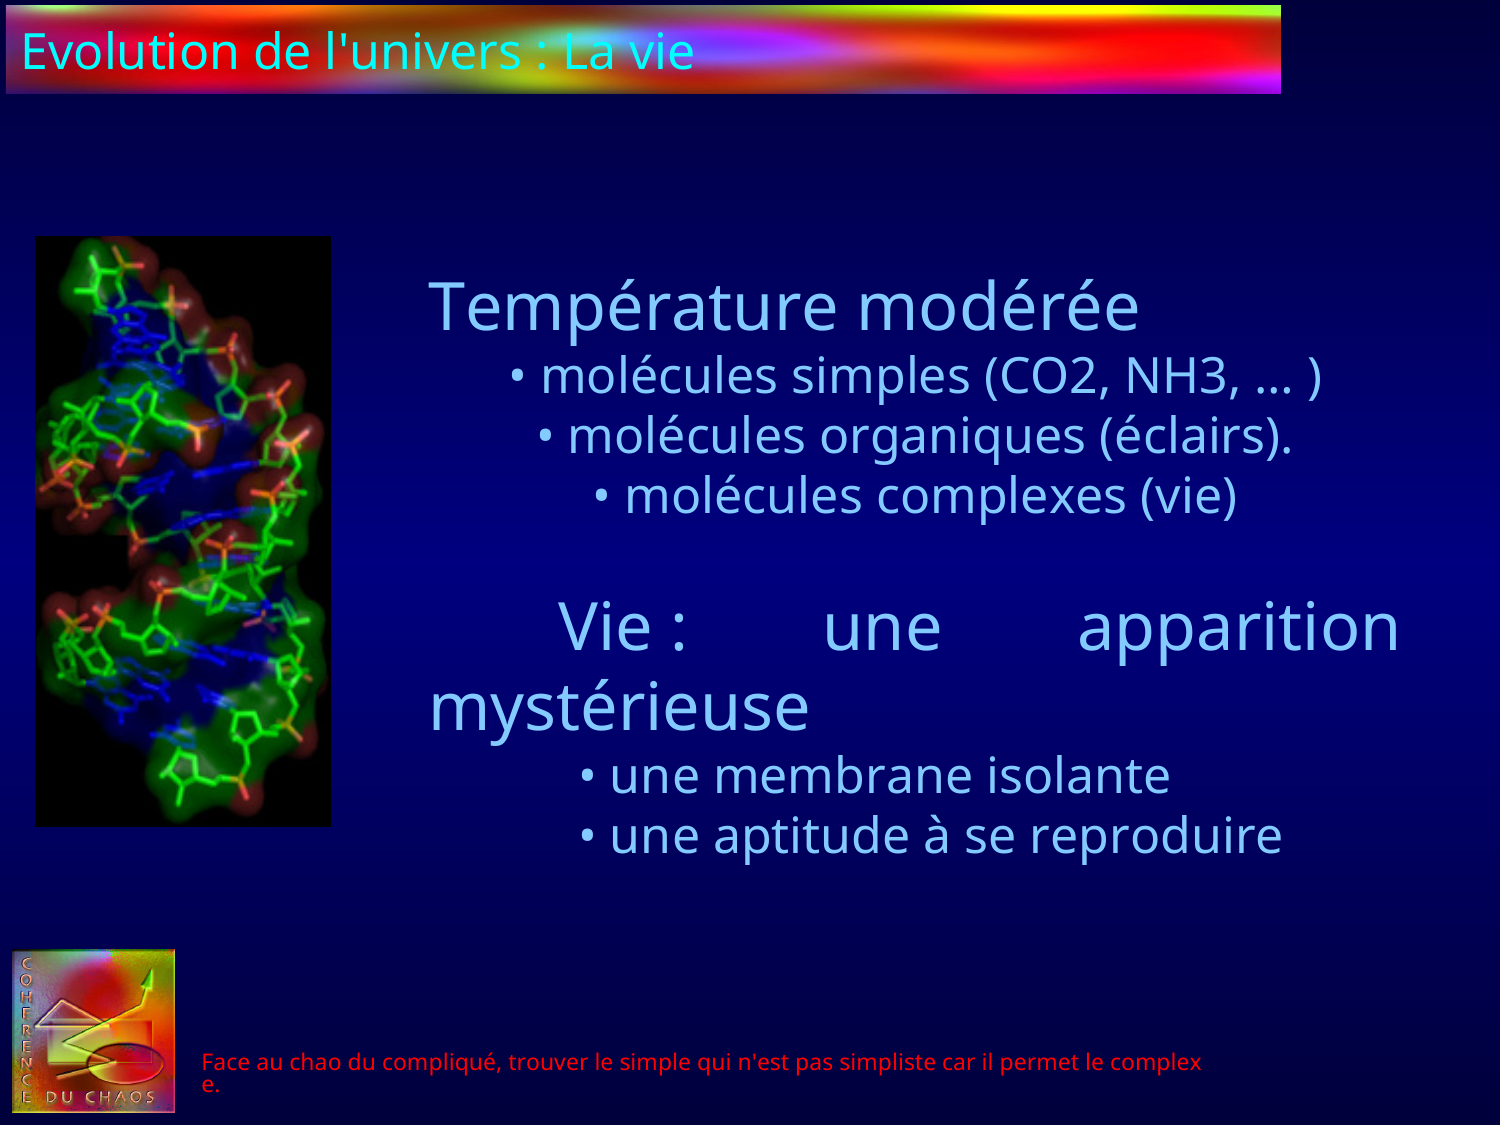

#
Evolution de l'univers : La vie
Température modérée
• molécules simples (CO2, NH3, … )
• molécules organiques (éclairs).
• molécules complexes (vie)
 Vie : une apparition mystérieuse
	• une membrane isolante
	• une aptitude à se reproduire
Face au chao du compliqué, trouver le simple qui n'est pas simpliste car il permet le complexe.